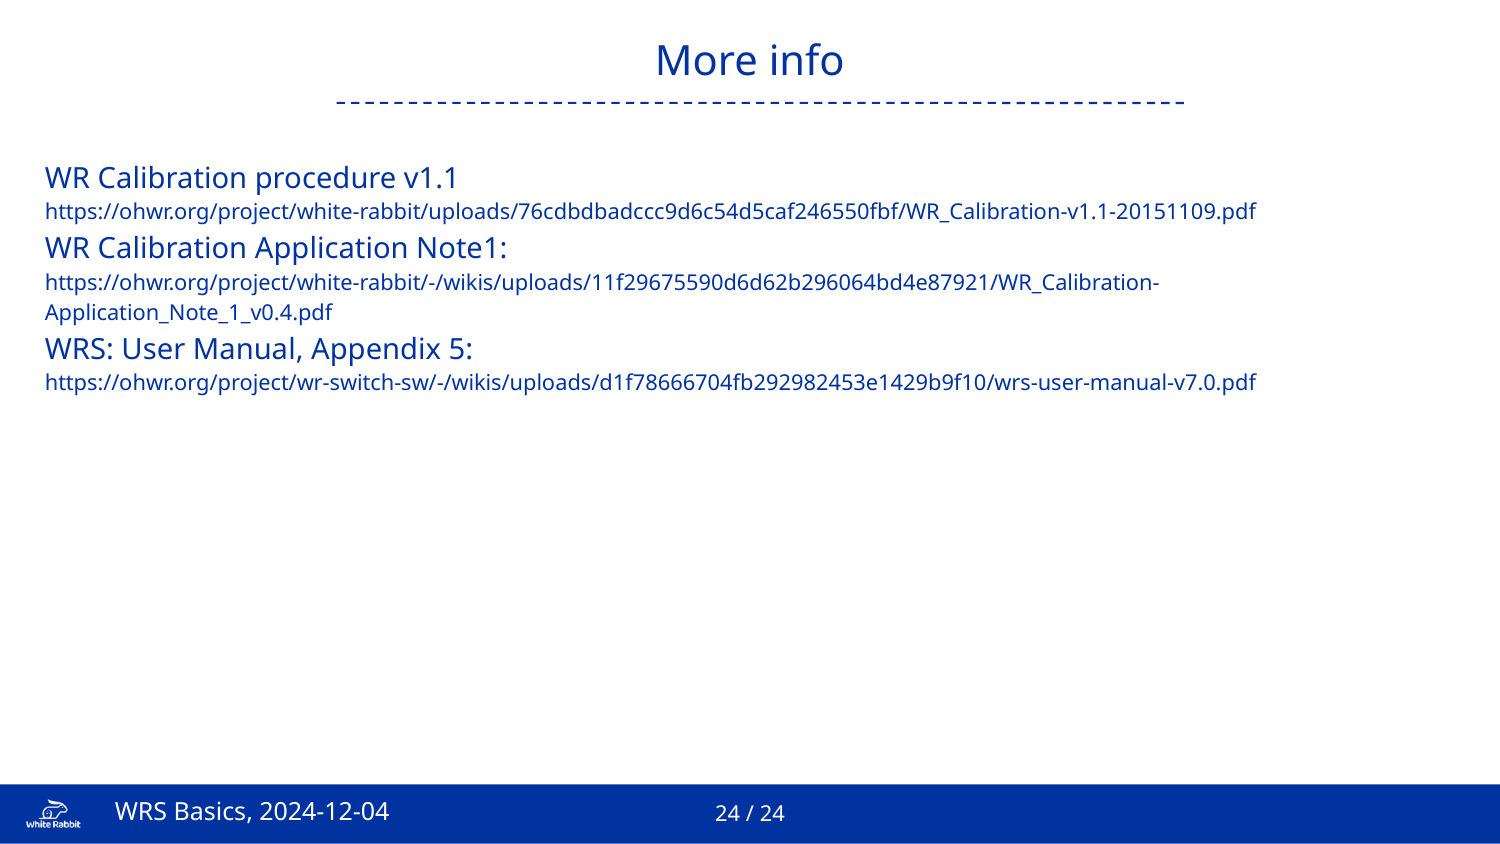

# More info
WR Calibration procedure v1.1
https://ohwr.org/project/white-rabbit/uploads/76cdbdbadccc9d6c54d5caf246550fbf/WR_Calibration-v1.1-20151109.pdf
WR Calibration Application Note1:
https://ohwr.org/project/white-rabbit/-/wikis/uploads/11f29675590d6d62b296064bd4e87921/WR_Calibration-Application_Note_1_v0.4.pdf
WRS: User Manual, Appendix 5:
https://ohwr.org/project/wr-switch-sw/-/wikis/uploads/d1f78666704fb292982453e1429b9f10/wrs-user-manual-v7.0.pdf
WRS Basics, 2024-12-04